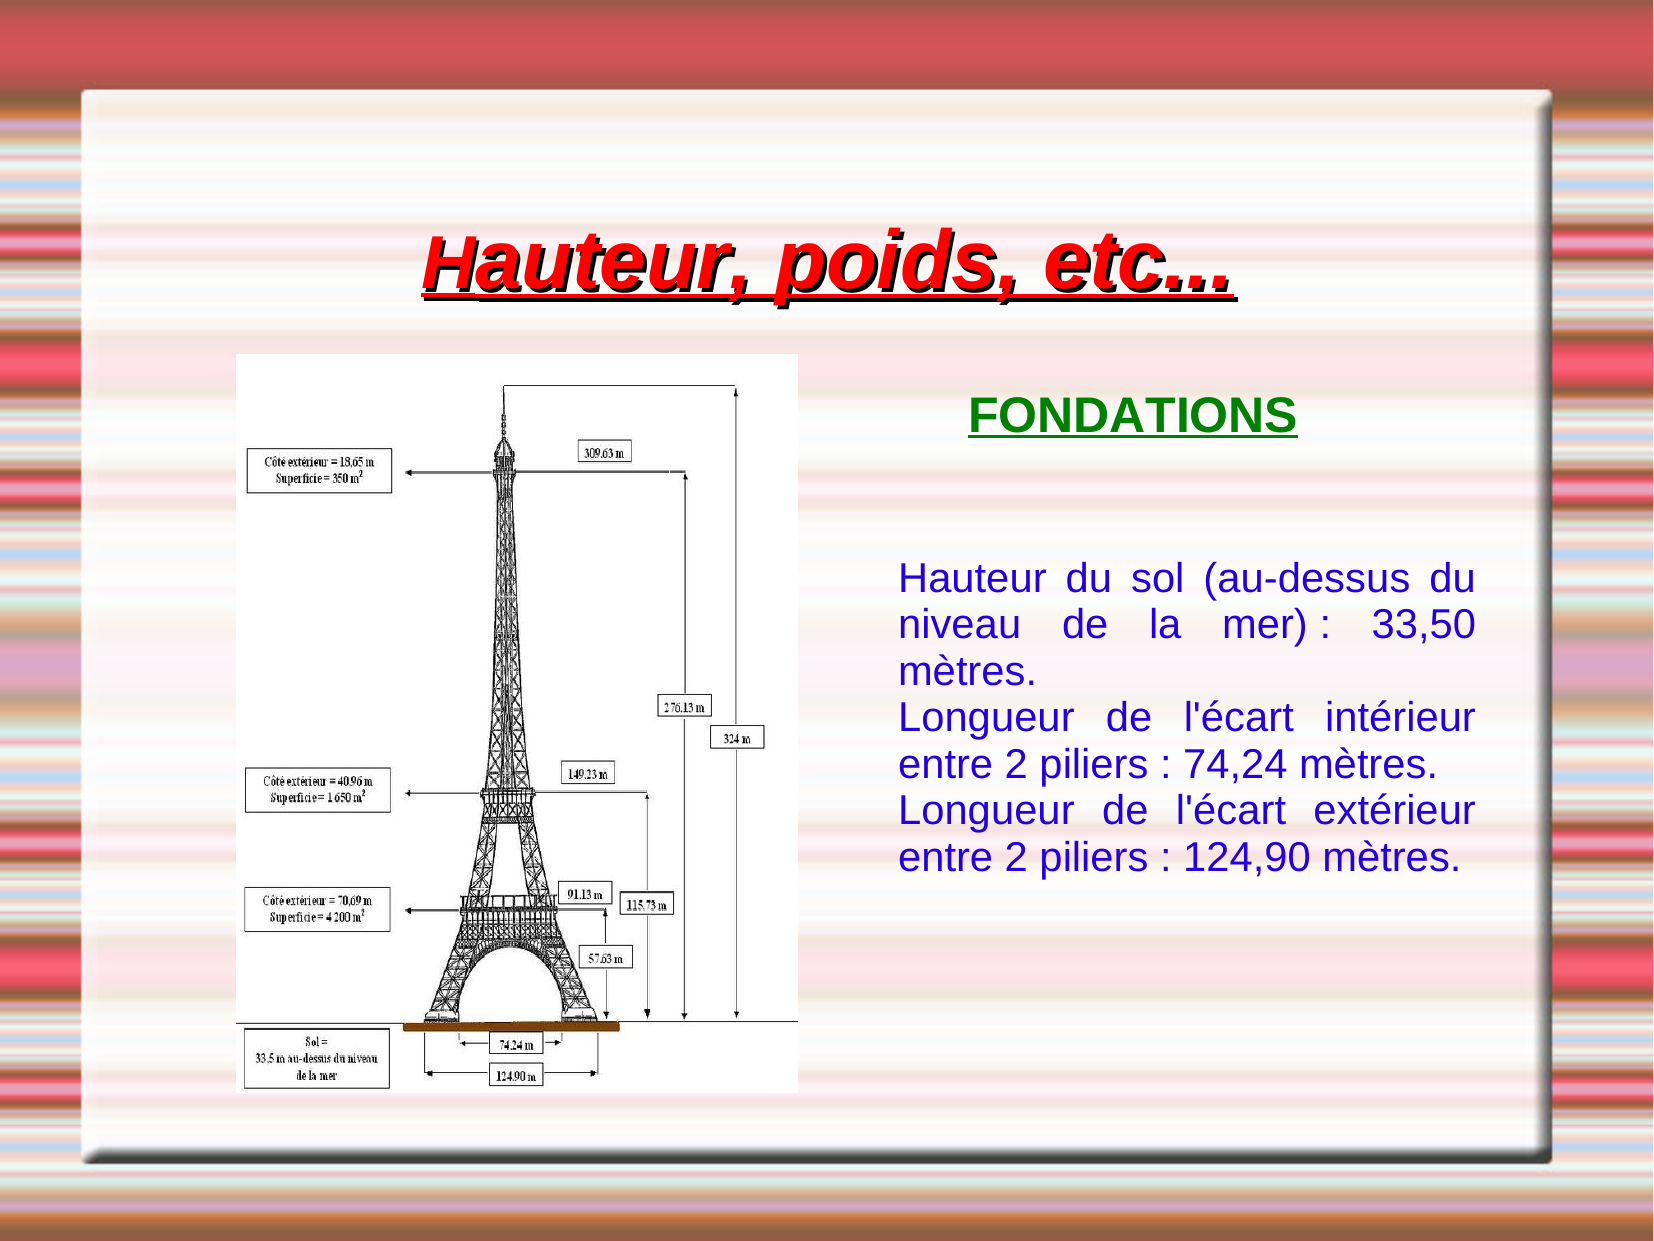

# Hauteur, poids, etc...
 FONDATIONS
Hauteur du sol (au-dessus du niveau de la mer) : 33,50 mètres.
Longueur de l'écart intérieur entre 2 piliers : 74,24 mètres.
Longueur de l'écart extérieur entre 2 piliers : 124,90 mètres.